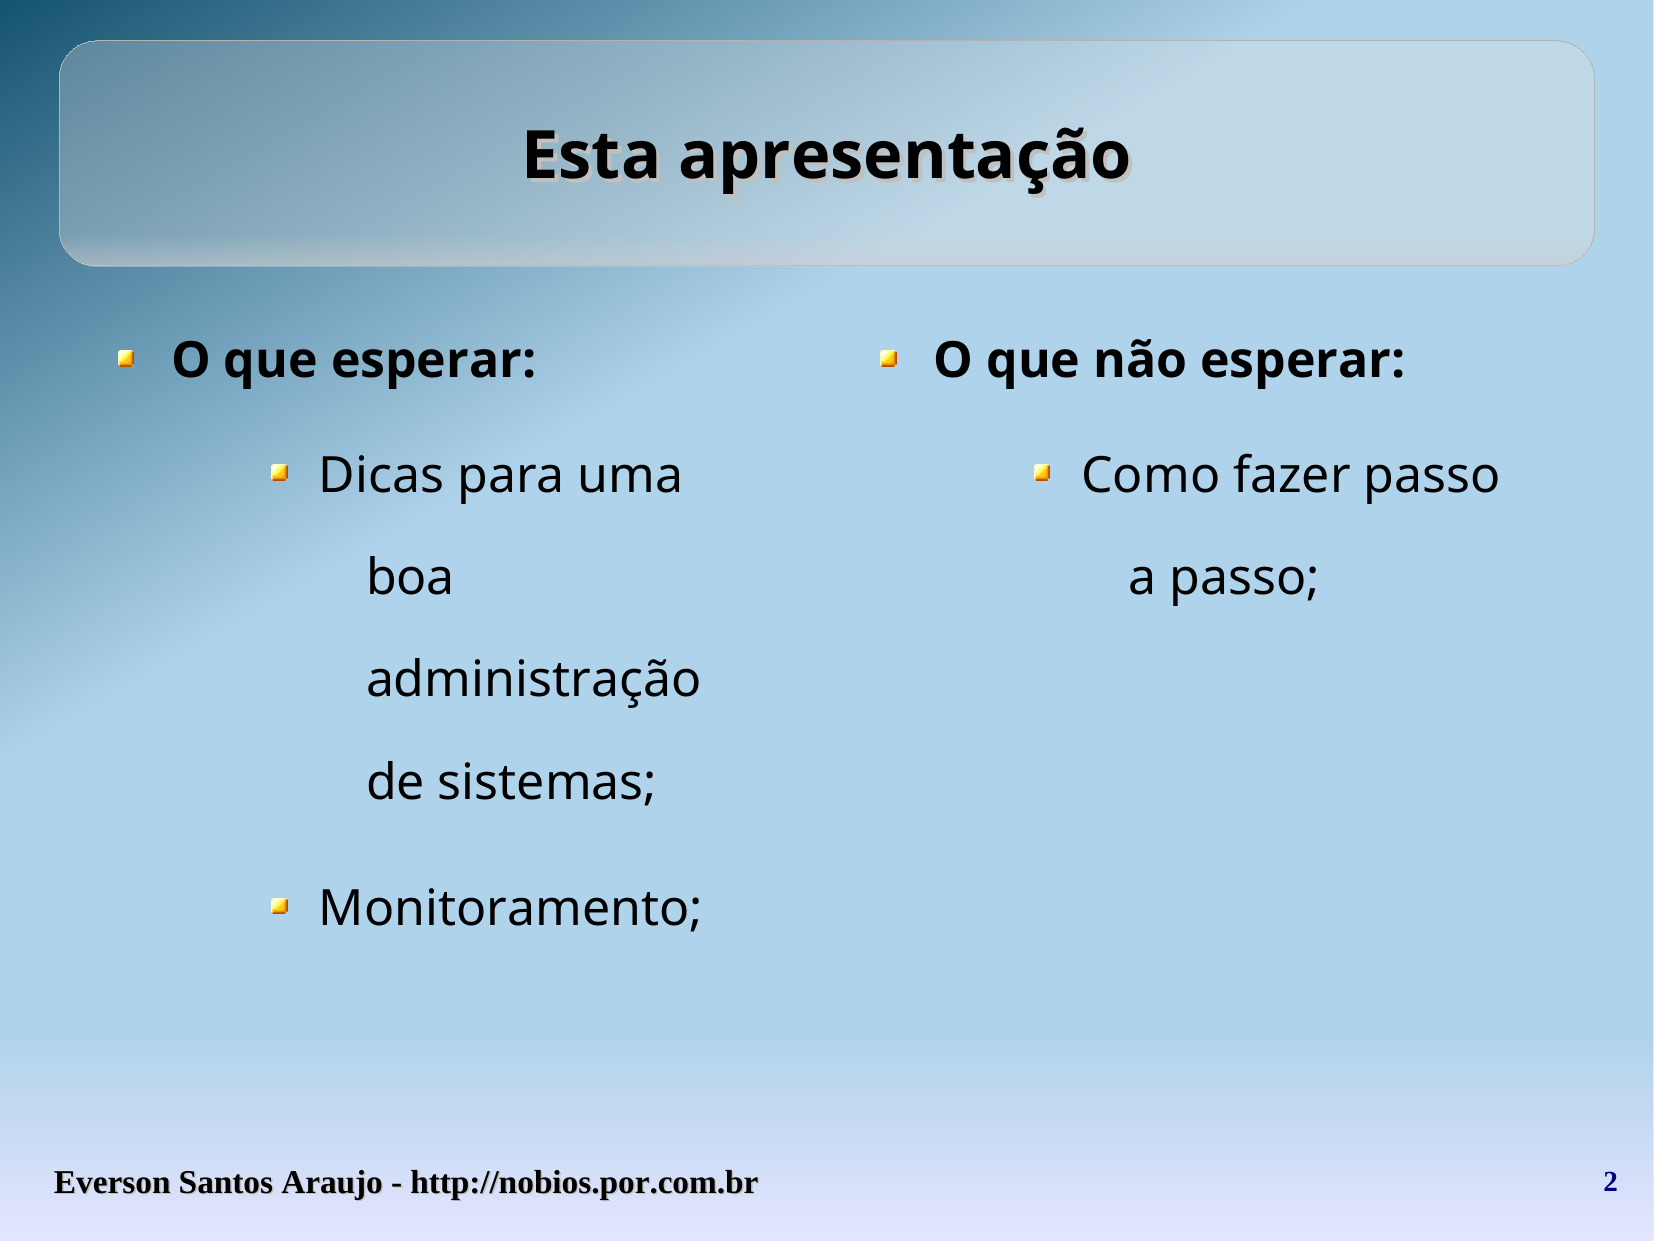

# Esta apresentação
O que esperar:
Dicas para uma boa administração de sistemas;
Monitoramento;
O que não esperar:
Como fazer passo a passo;
Everson Santos Araujo - http://nobios.por.com.br
2